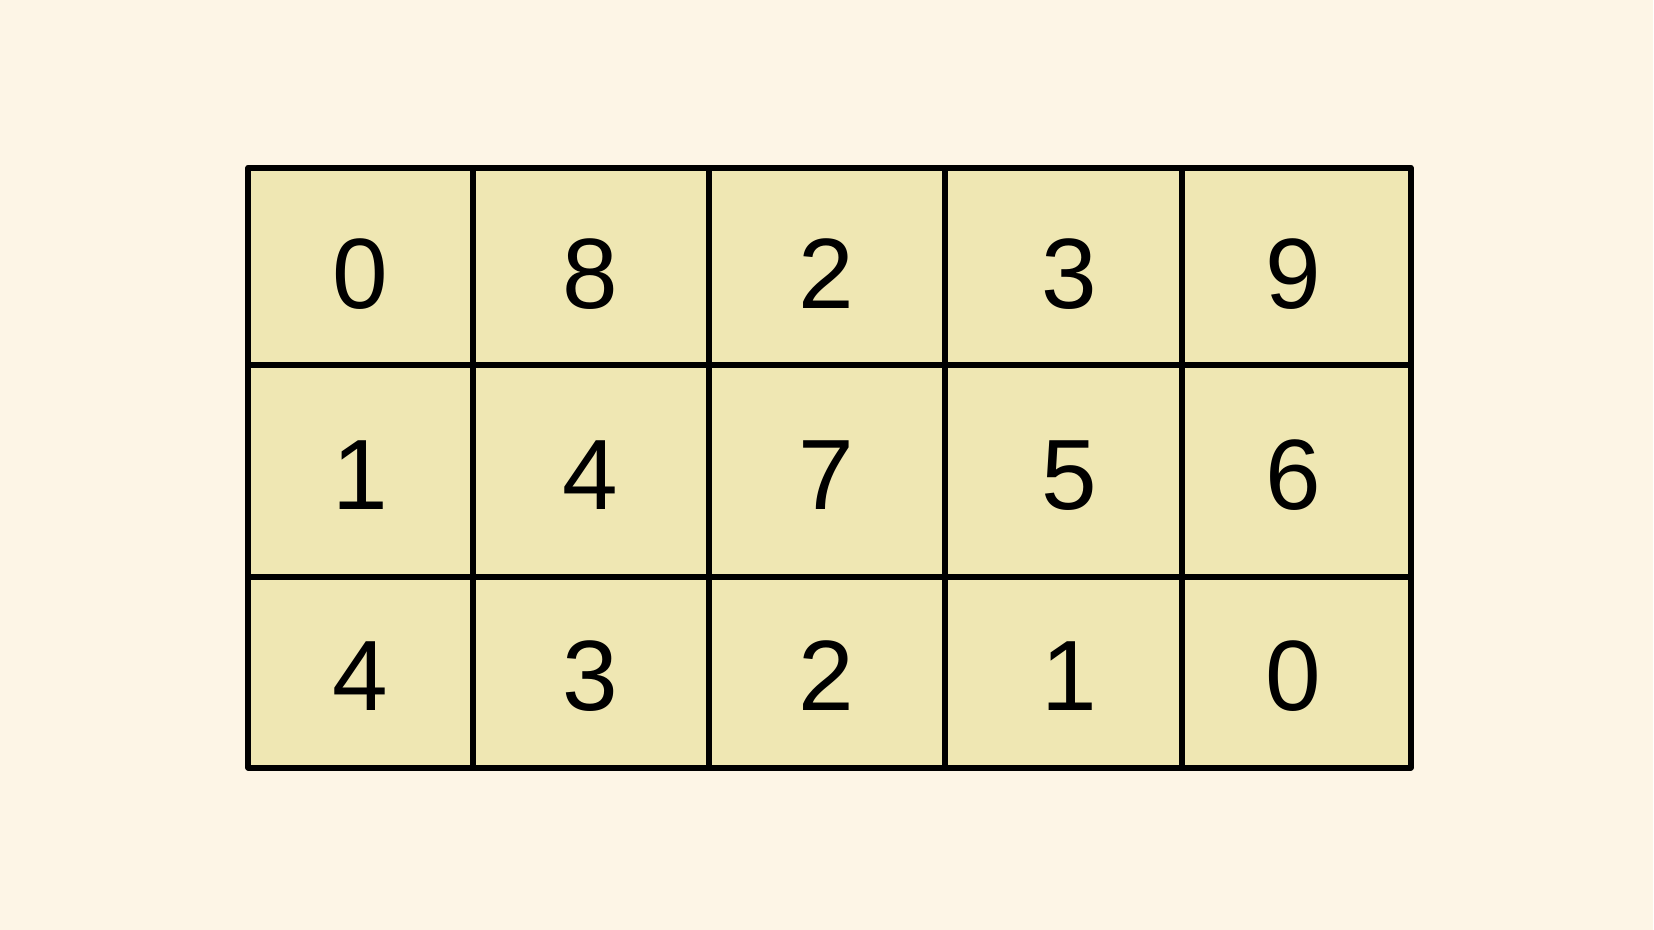

0
8
2
3
9
1
4
7
5
6
4
3
2
1
0